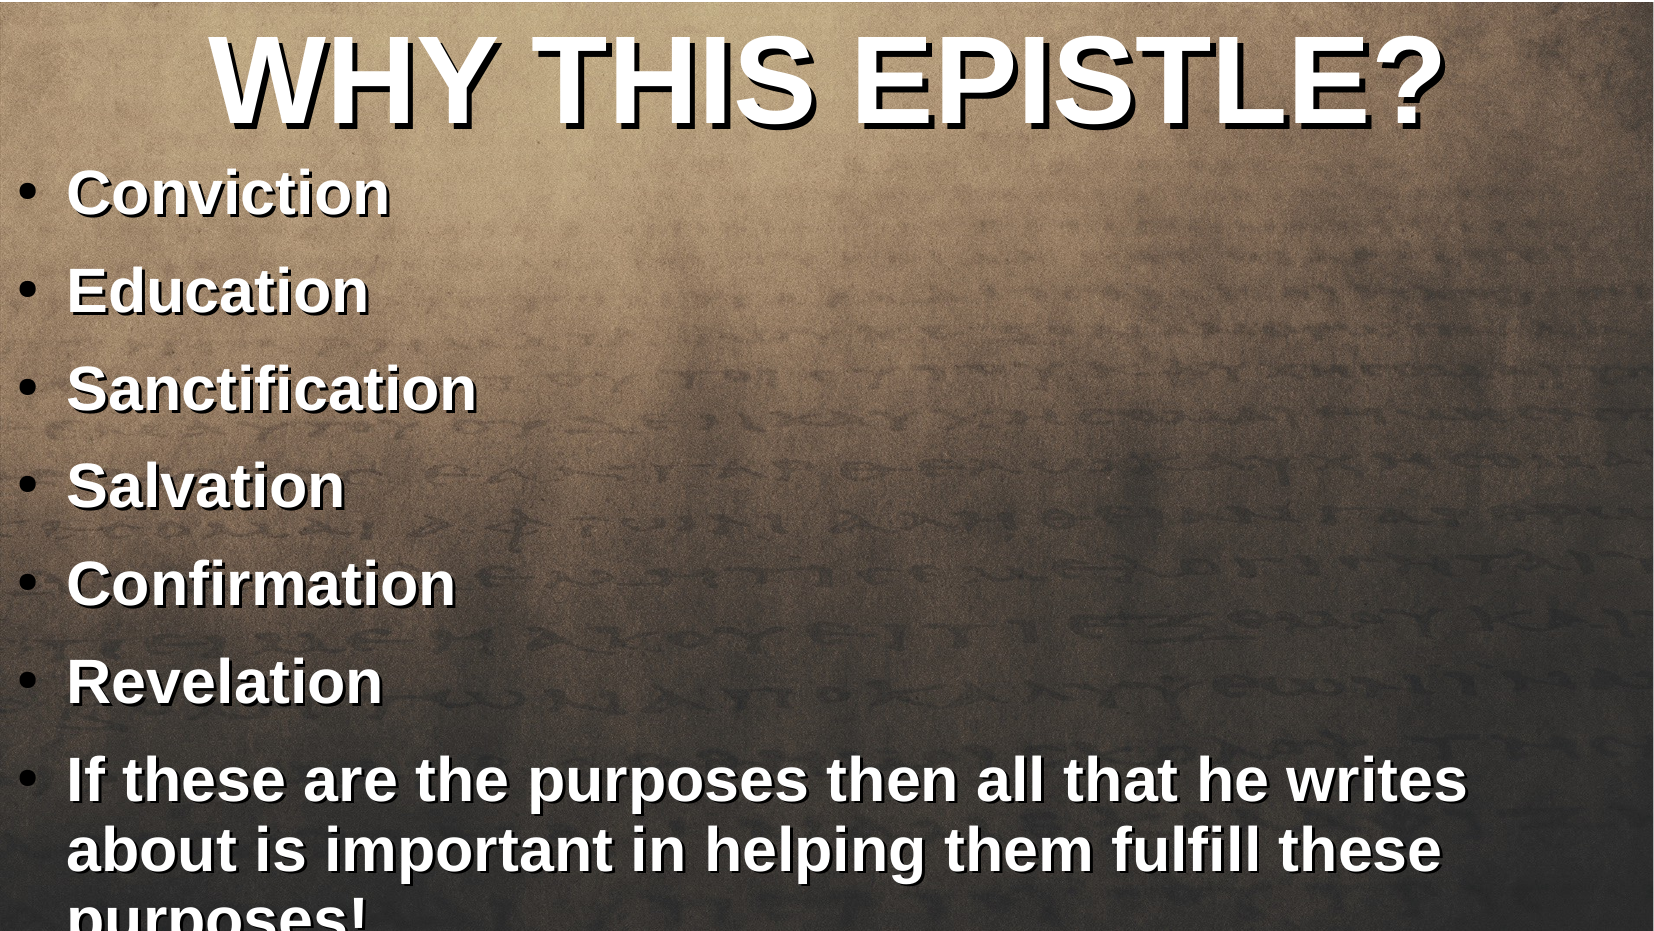

# WHY THIS EPISTLE?
Conviction
Education
Sanctification
Salvation
Confirmation
Revelation
If these are the purposes then all that he writes about is important in helping them fulfill these purposes!